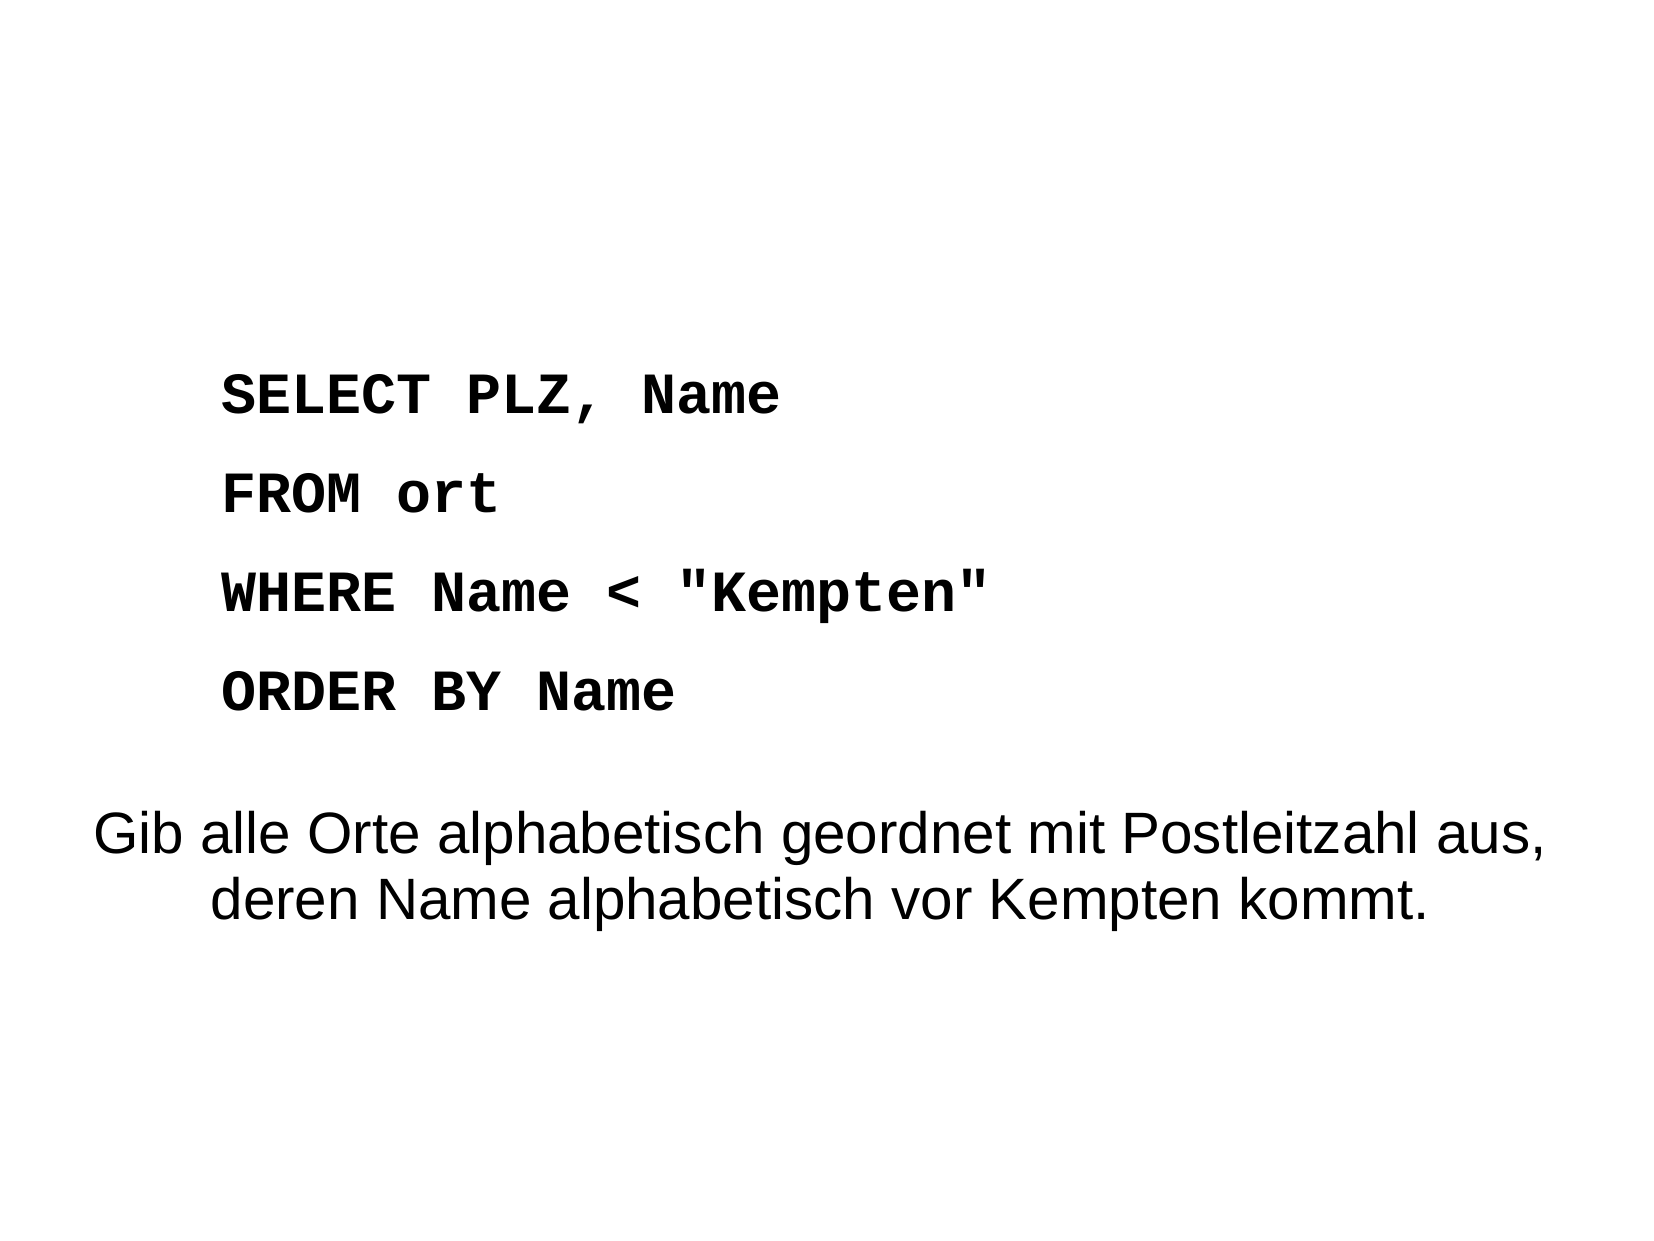

SELECT PLZ, Name
FROM ort
WHERE Name < "Kempten"
ORDER BY Name
# Gib alle Orte alphabetisch geordnet mit Postleitzahl aus, deren Name alphabetisch vor Kempten kommt.